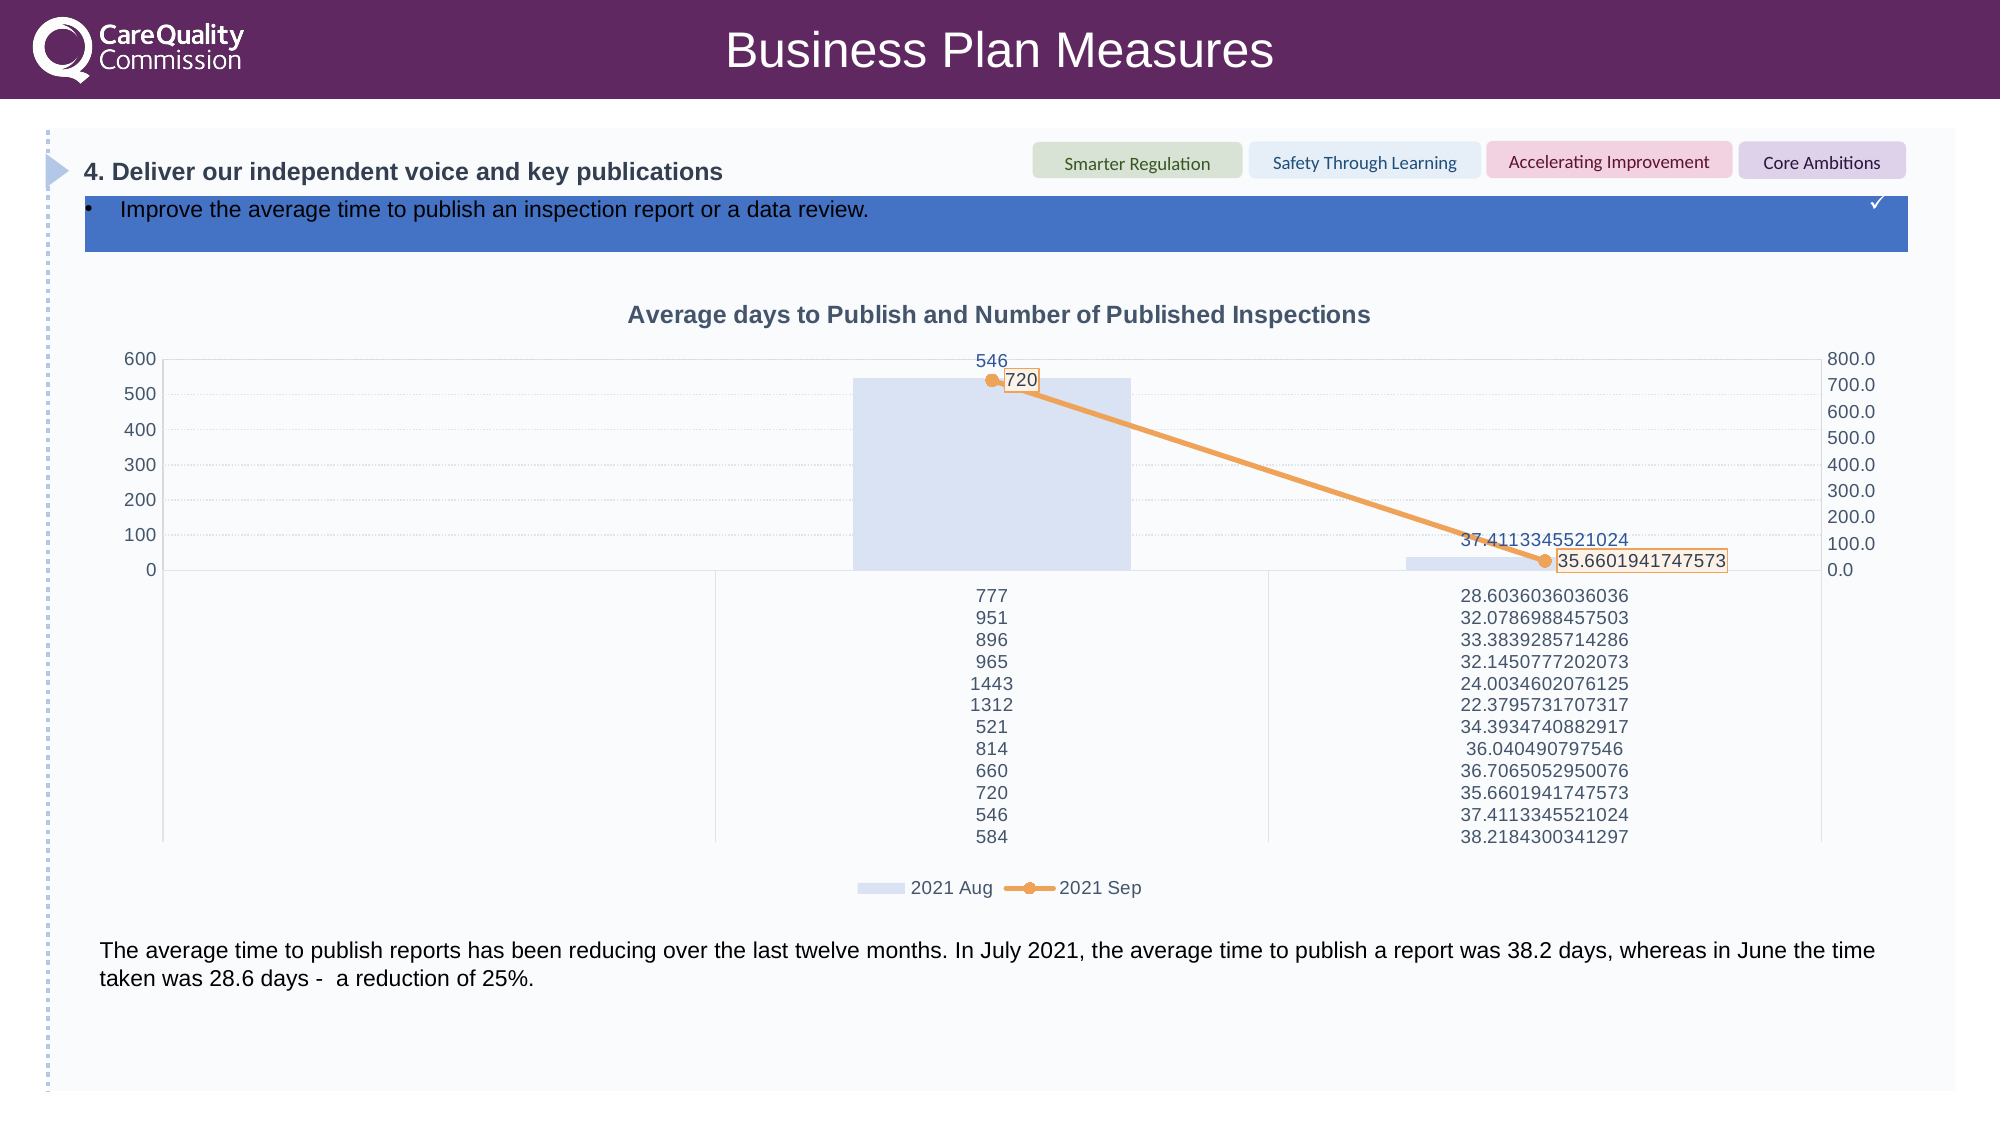

Business Plan Measures
Accelerating Improvement
Safety Through Learning
Core Ambitions
Smarter Regulation
4. Deliver our independent voice and key publications
| Improve the average time to publish an inspection report or a data review. |  |
| --- | --- |
### Chart: Average days to Publish and Number of Published Inspections
| Category | Published | Average of days to publish |
|---|---|---|
| 38.2184300341297 | 584.0 | 38.2184300341297 |
| 37.4113345521024 | 546.0 | 37.4113345521024 |
| 35.6601941747573 | 720.0 | 35.6601941747573 |
| 36.7065052950076 | 660.0 | 36.7065052950076 |
| 36.040490797546 | 814.0 | 36.040490797546 |
| 34.3934740882917 | 521.0 | 34.3934740882917 |
| 22.3795731707317 | 1312.0 | 22.3795731707317 |
| 24.0034602076125 | 1443.0 | 24.0034602076125 |
| 32.1450777202073 | 965.0 | 32.1450777202073 |
| 33.3839285714286 | 896.0 | 33.3839285714286 |
| 32.0786988457503 | 951.0 | 32.0786988457503 |
| 28.6036036036036 | 777.0 | 28.6036036036036 |The average time to publish reports has been reducing over the last twelve months. In July 2021, the average time to publish a report was 38.2 days, whereas in June the time taken was 28.6 days - a reduction of 25%.